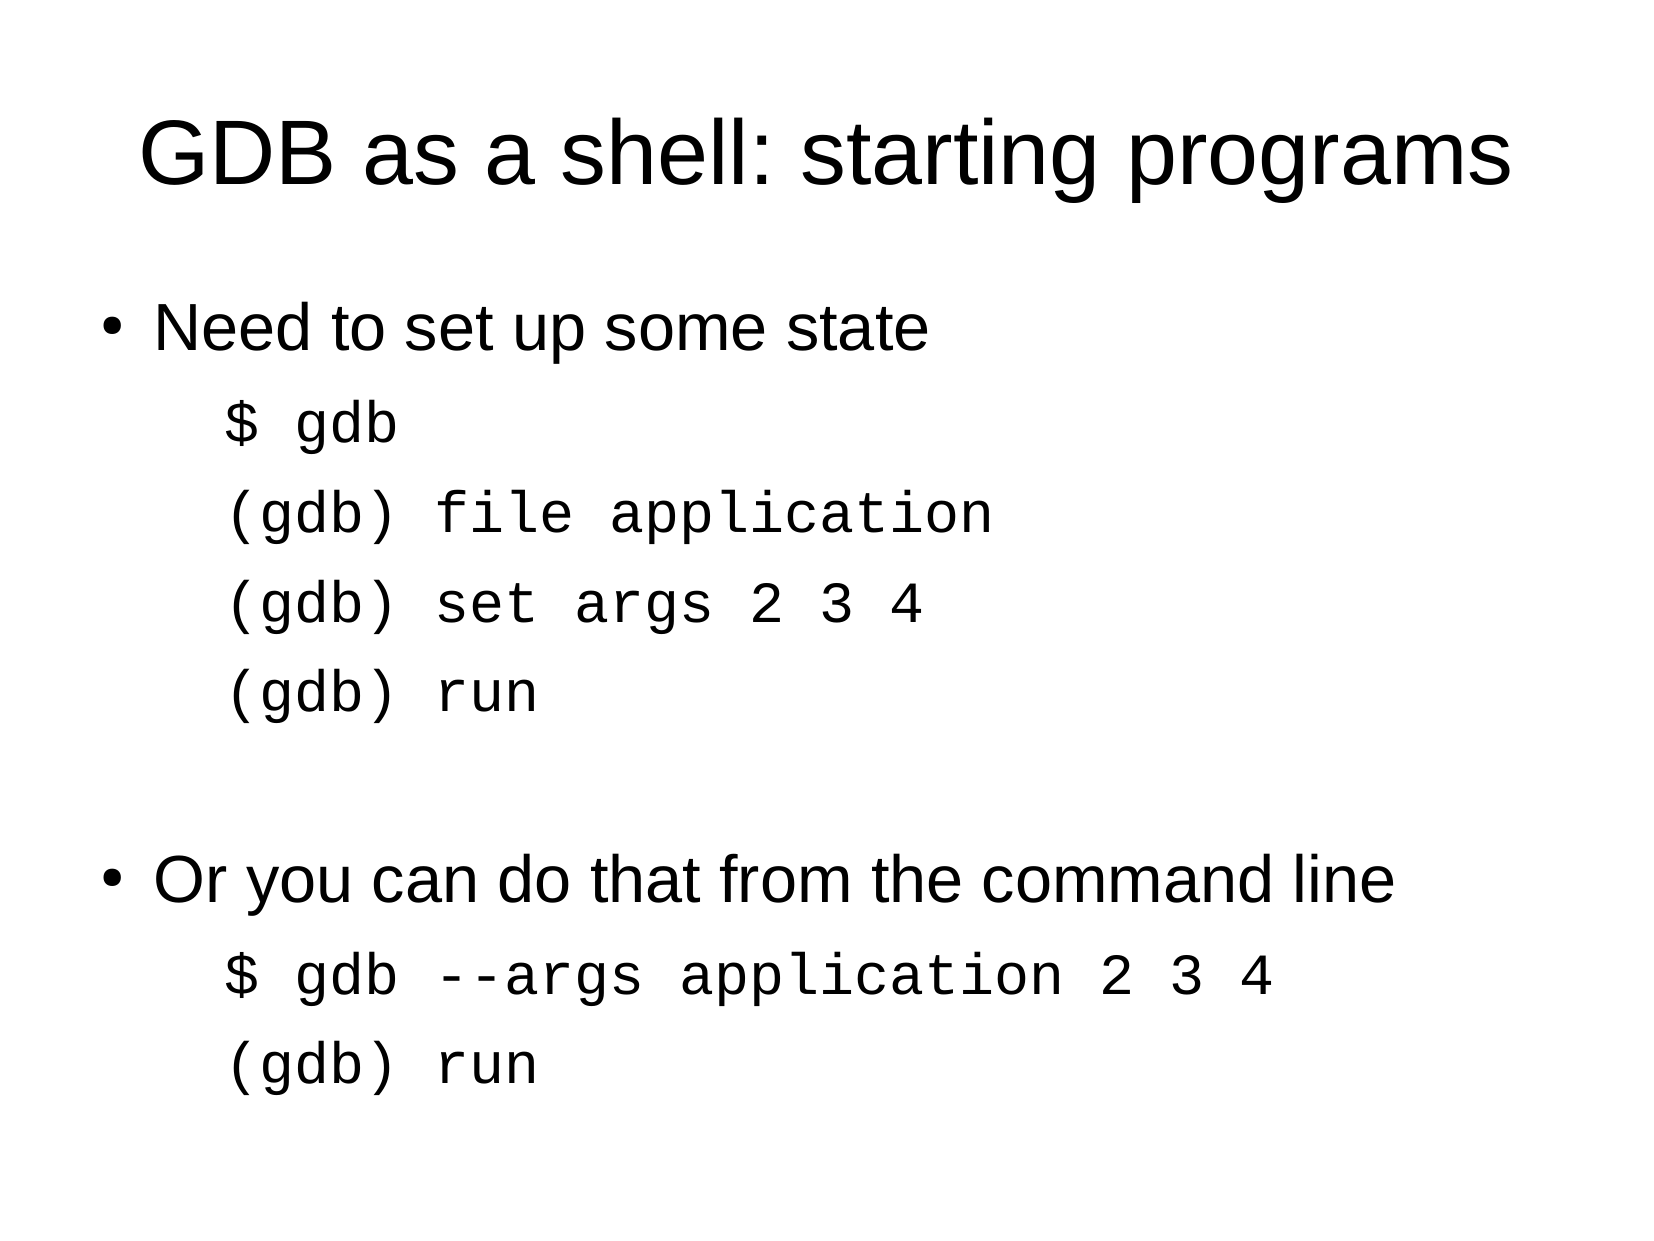

# GDB as a shell: starting programs
Need to set up some state
$ gdb
(gdb) file application
(gdb) set args 2 3 4
(gdb) run
Or you can do that from the command line
$ gdb --args application 2 3 4
(gdb) run